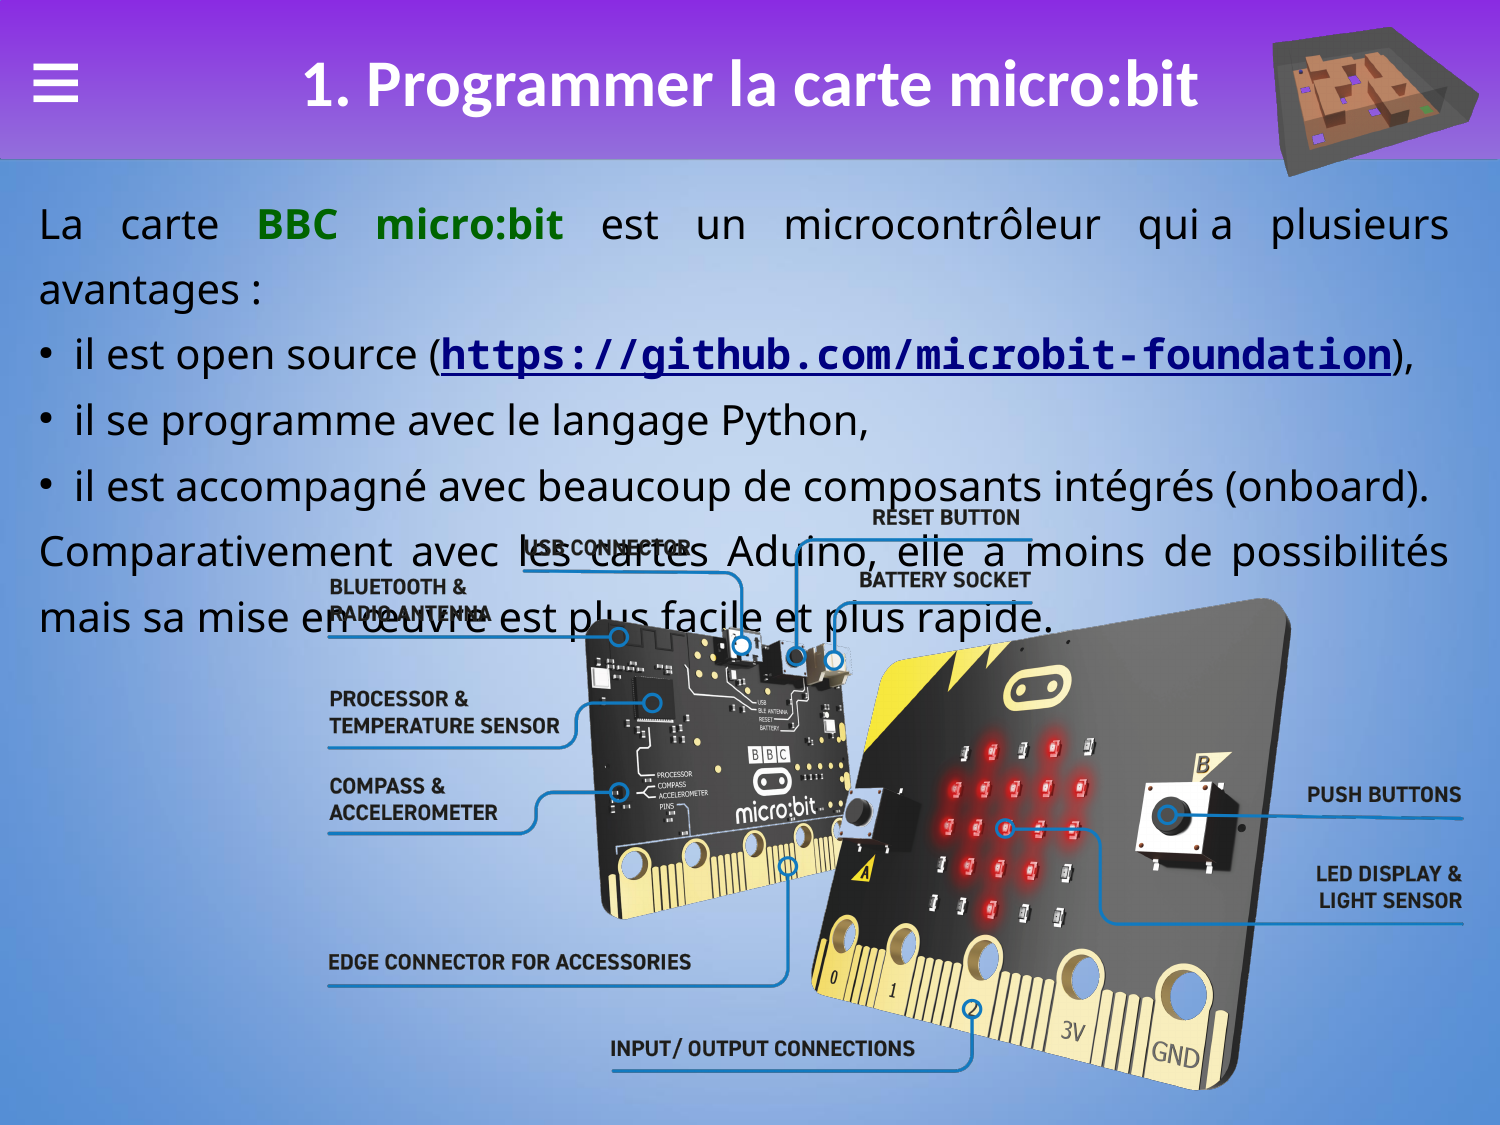

1. Programmer la carte micro:bit
≡
La carte BBC micro:bit est un microcontrôleur qui a plusieurs avantages :
il est open source (https://github.com/microbit-foundation),
il se programme avec le langage Python,
il est accompagné avec beaucoup de composants intégrés (onboard).
Comparativement avec les cartes Aduino, elle a moins de possibilités mais sa mise en œuvre est plus facile et plus rapide.